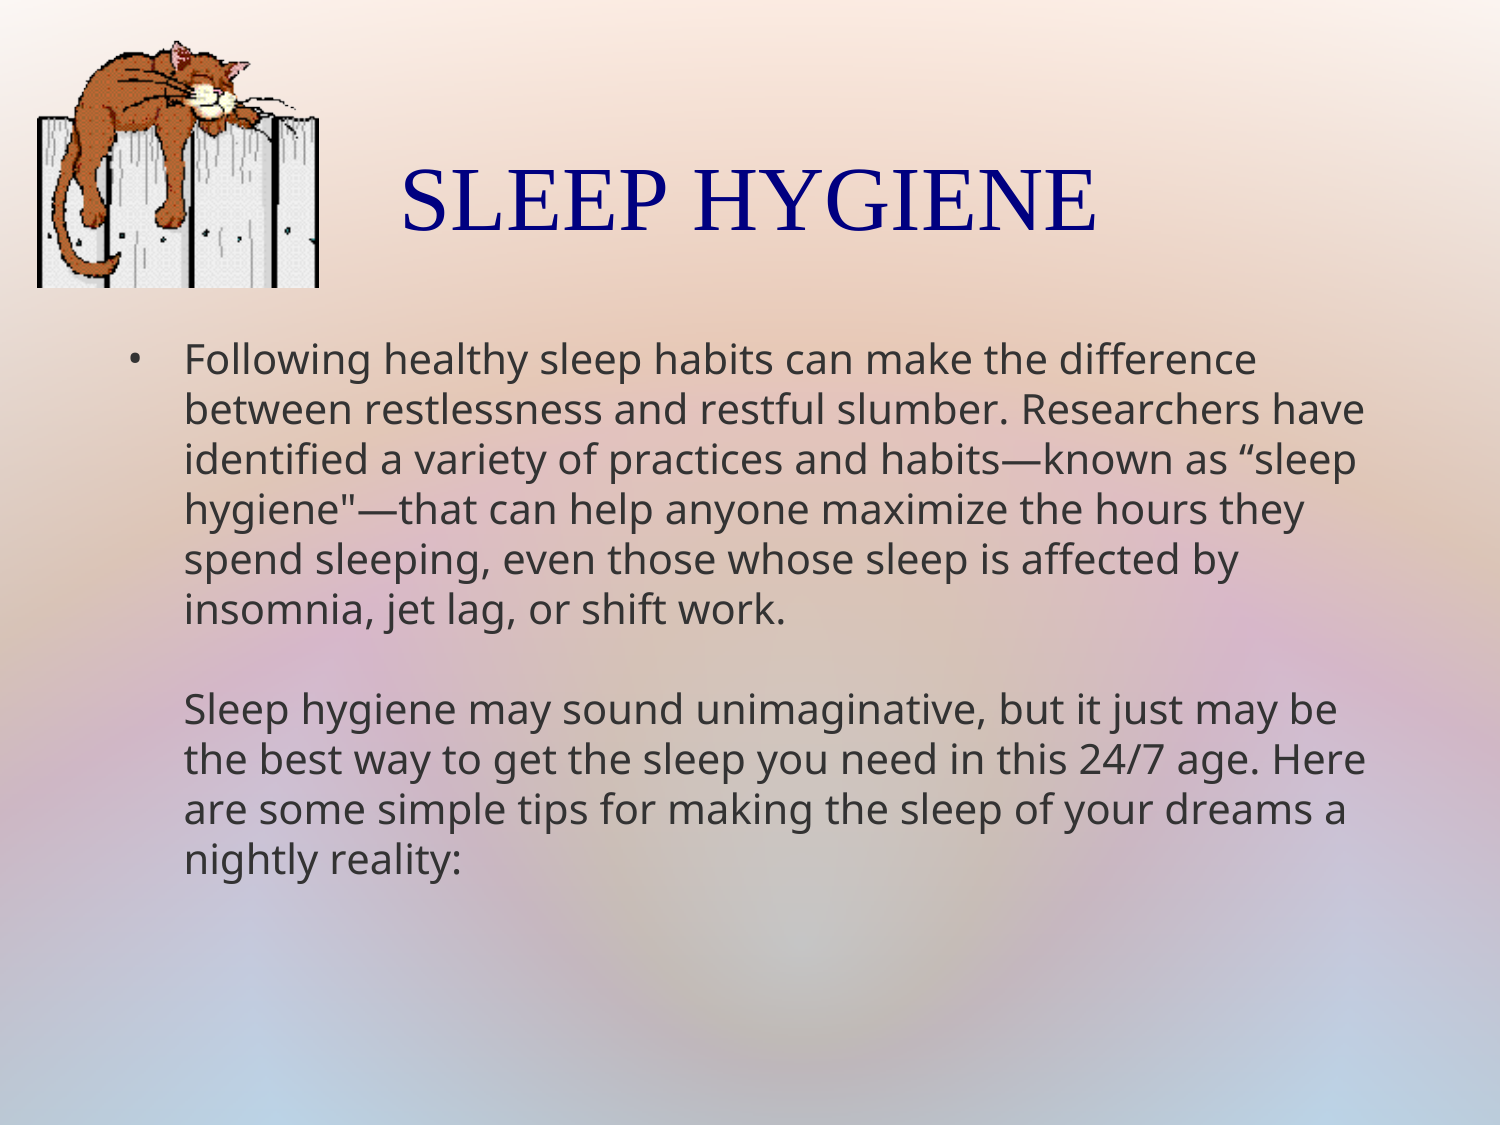

# SLEEP HYGIENE
Following healthy sleep habits can make the difference between restlessness and restful slumber. Researchers have identified a variety of practices and habits—known as “sleep hygiene"—that can help anyone maximize the hours they spend sleeping, even those whose sleep is affected by insomnia, jet lag, or shift work.
Sleep hygiene may sound unimaginative, but it just may be the best way to get the sleep you need in this 24/7 age. Here are some simple tips for making the sleep of your dreams a nightly reality: